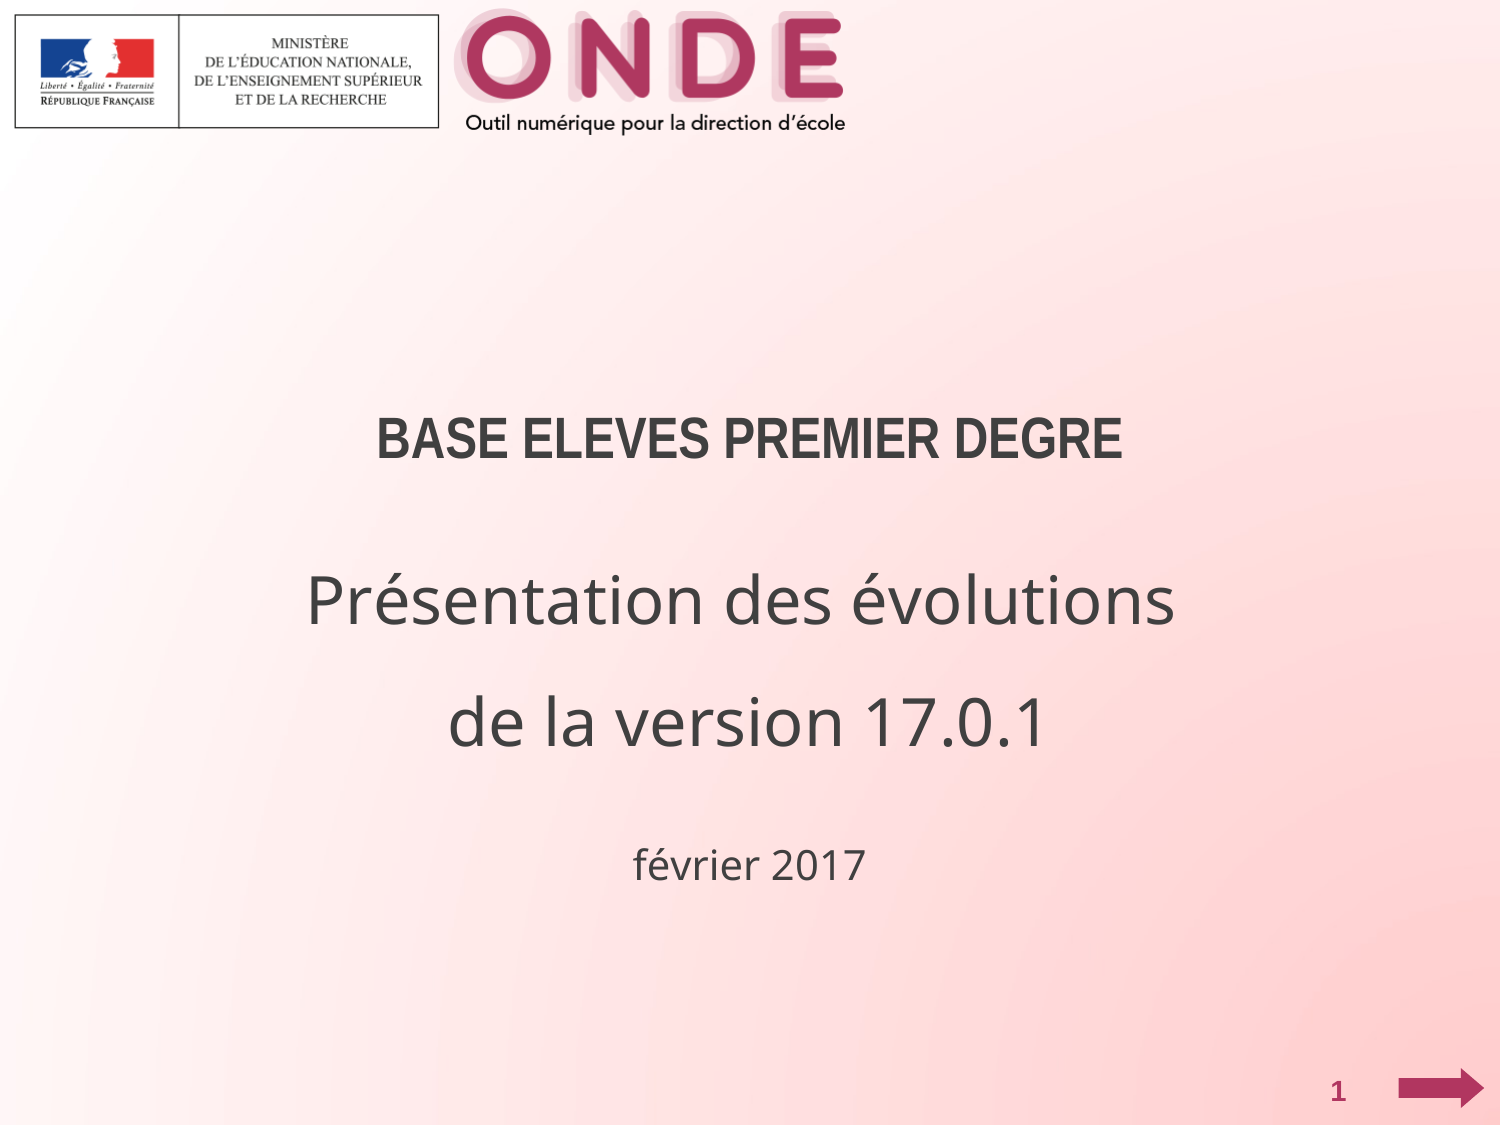

# BASE ELEVES PREMIER DEGRE
Présentation des évolutions
de la version 17.0.1
février 2017
1